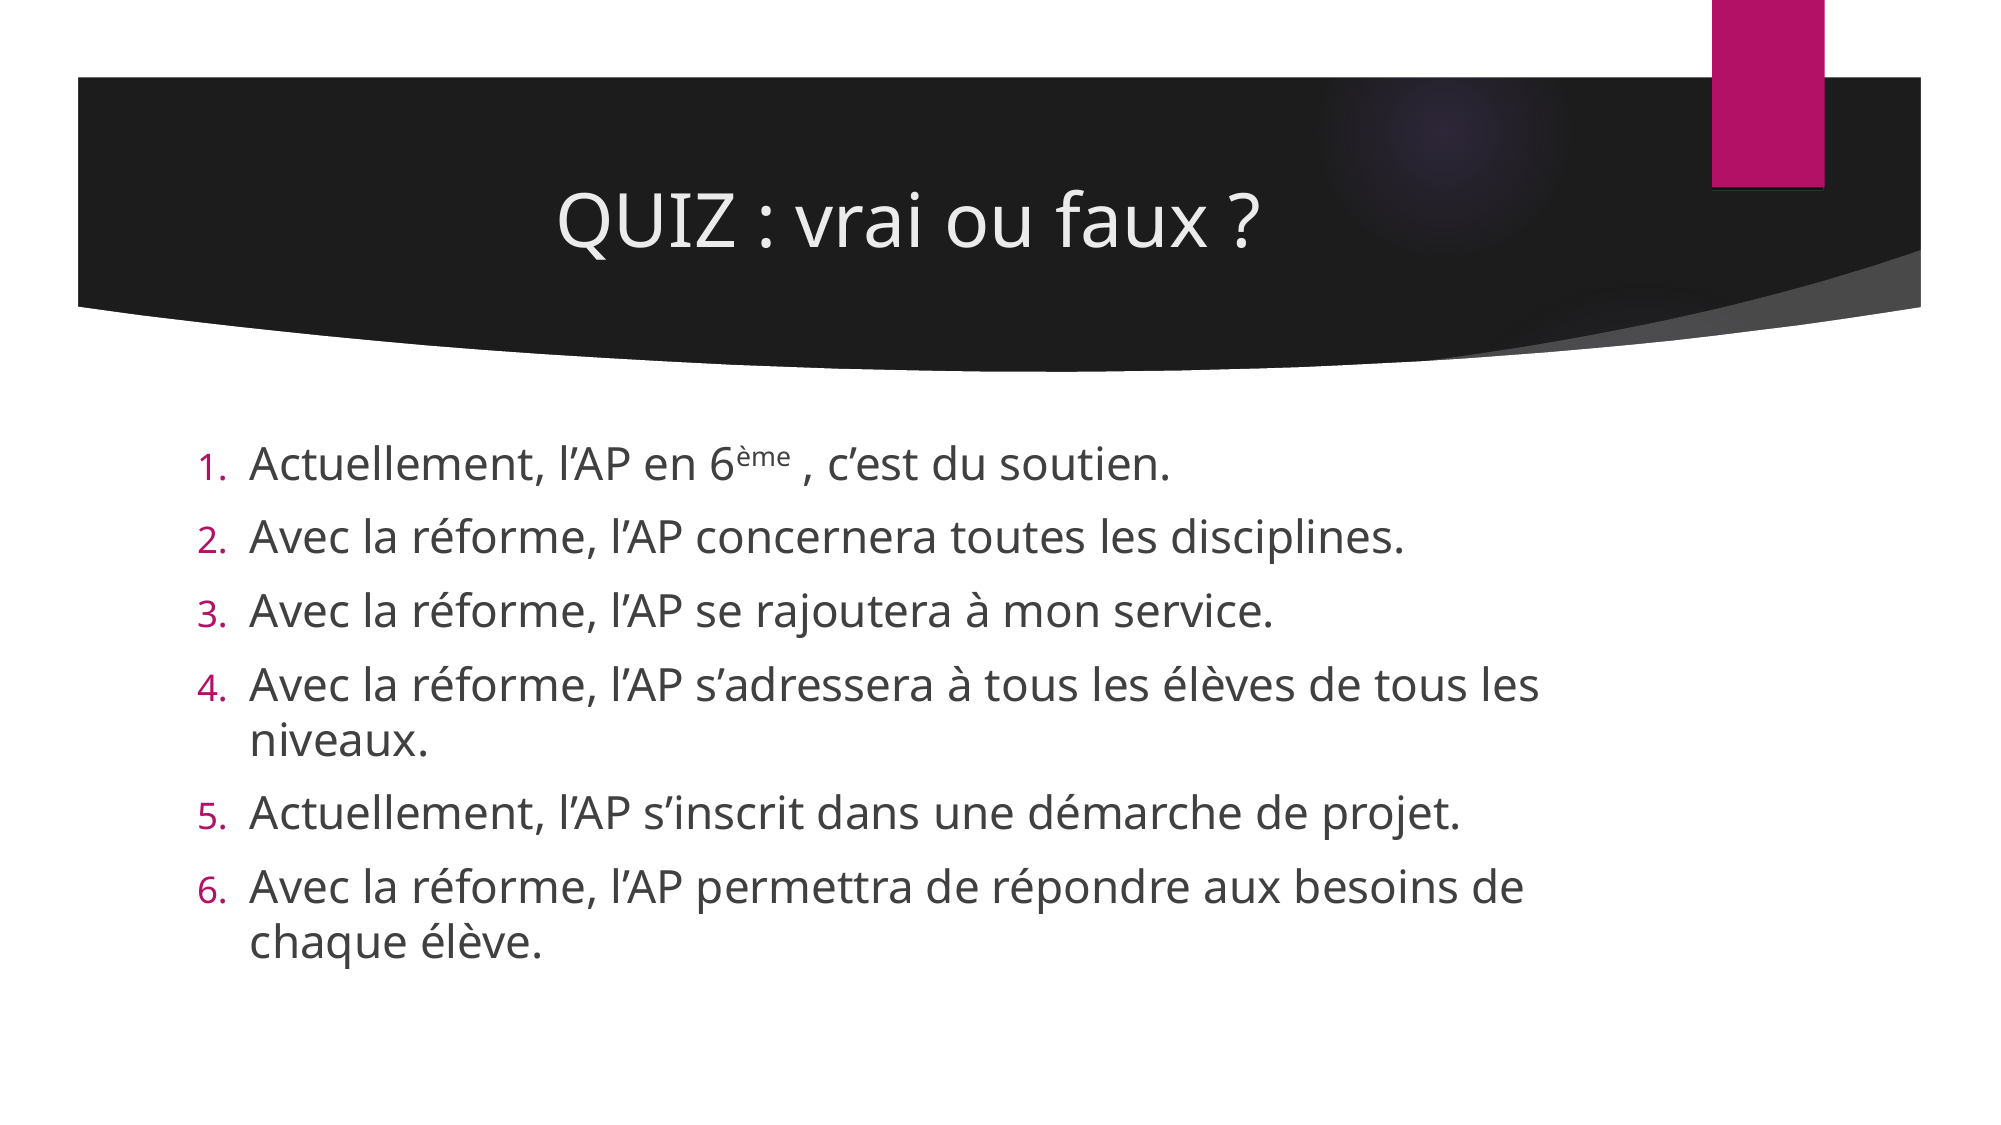

# QUIZ : vrai ou faux ?
Actuellement, l’AP en 6ème , c’est du soutien.
Avec la réforme, l’AP concernera toutes les disciplines.
Avec la réforme, l’AP se rajoutera à mon service.
Avec la réforme, l’AP s’adressera à tous les élèves de tous les niveaux.
Actuellement, l’AP s’inscrit dans une démarche de projet.
Avec la réforme, l’AP permettra de répondre aux besoins de chaque élève.